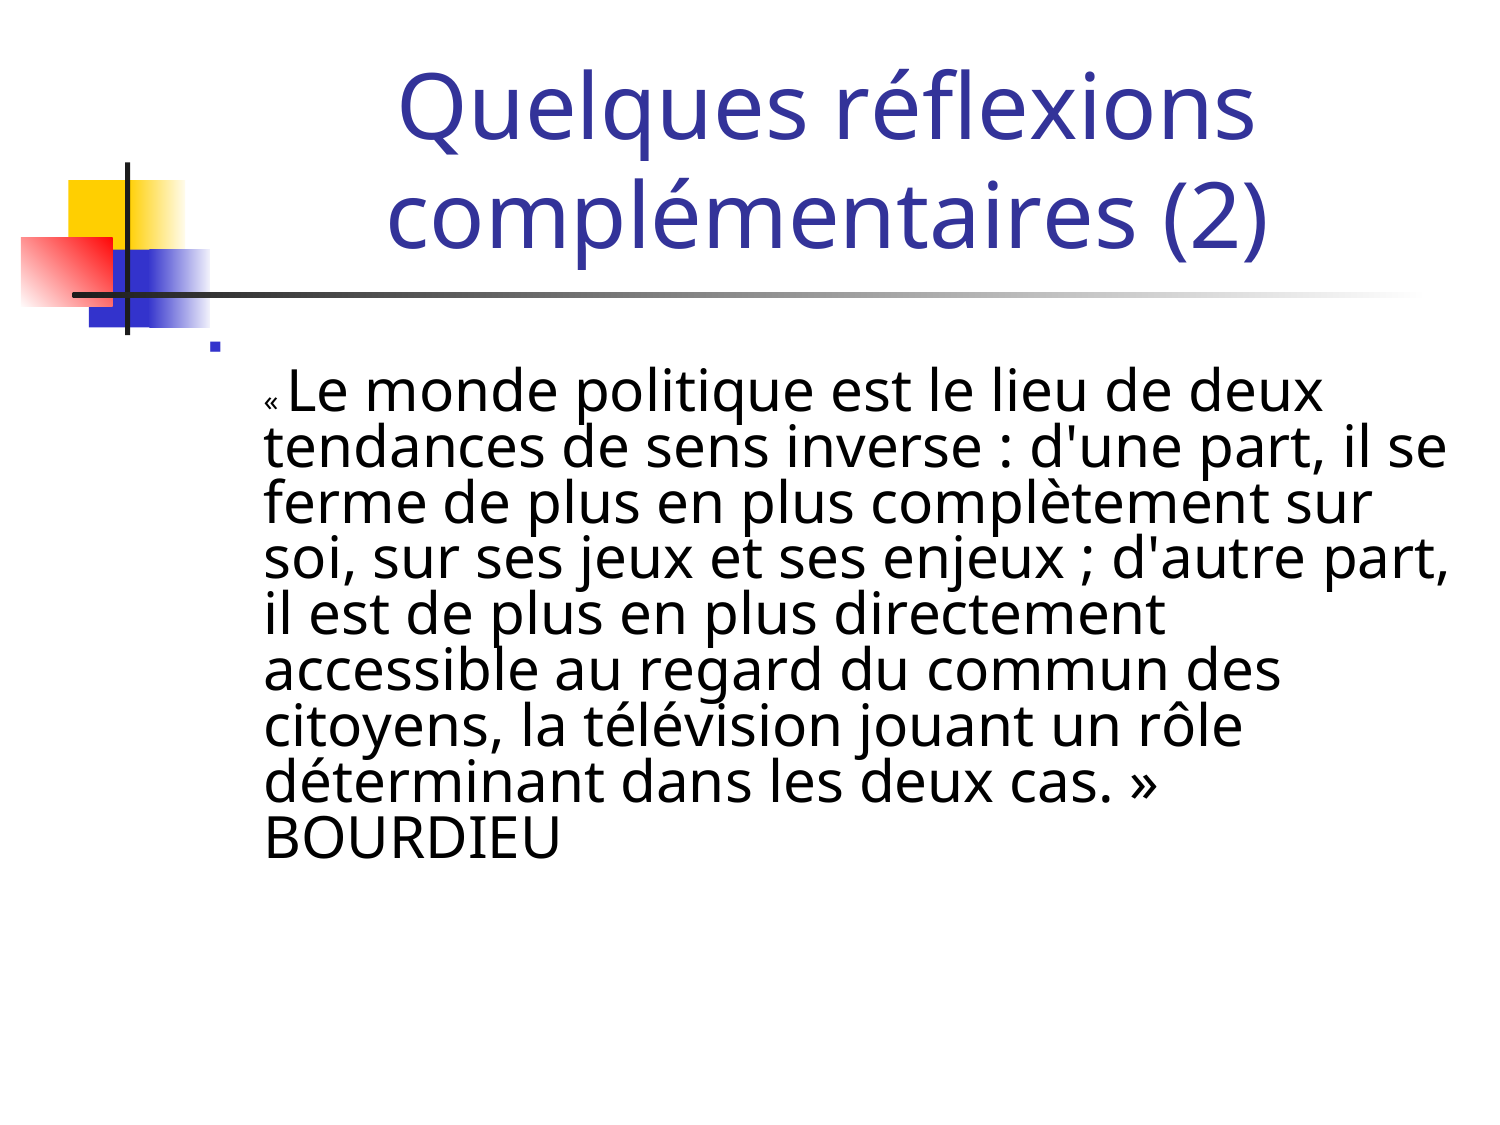

# Quelques réflexions complémentaires (2)
« Le monde politique est le lieu de deux tendances de sens inverse : d'une part, il se ferme de plus en plus complètement sur soi, sur ses jeux et ses enjeux ; d'autre part, il est de plus en plus directement accessible au regard du commun des citoyens, la télévision jouant un rôle déterminant dans les deux cas. » BOURDIEU